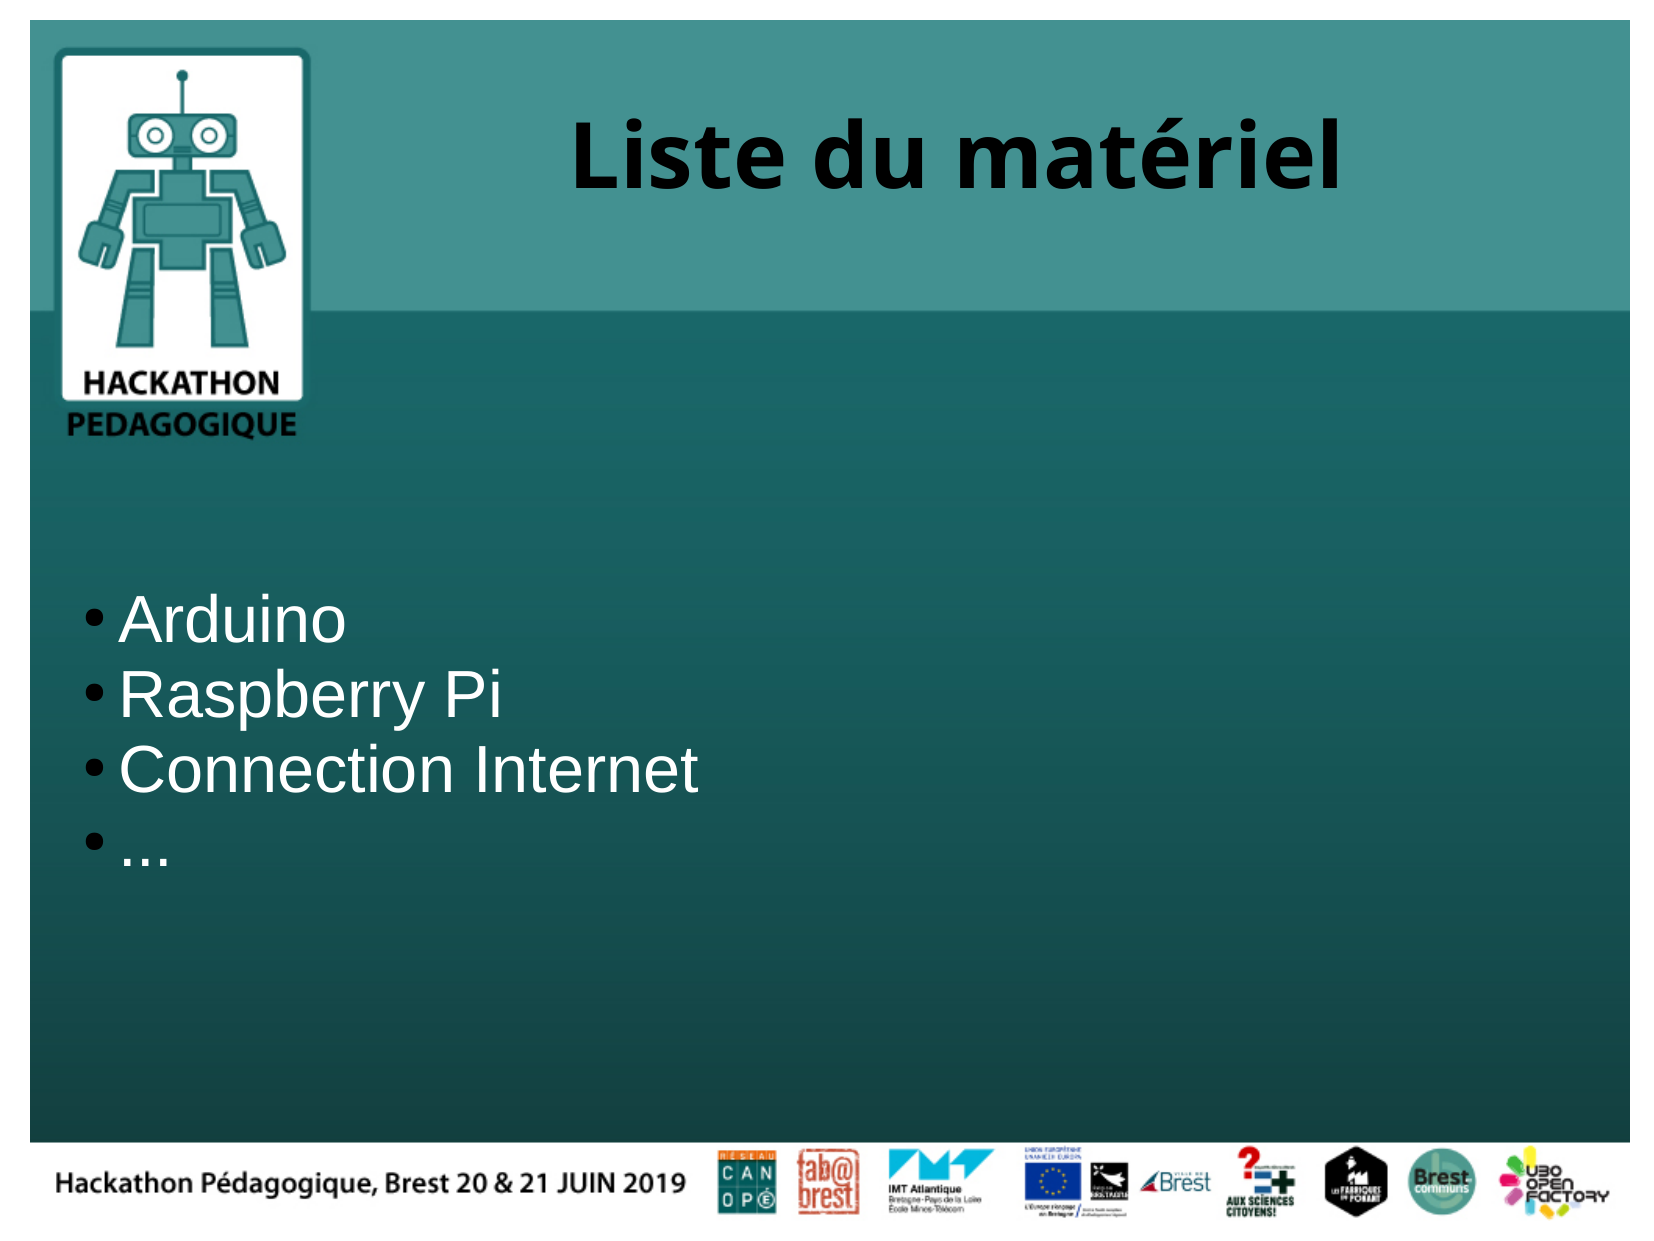

# Liste du matériel
Arduino
Raspberry Pi
Connection Internet
...